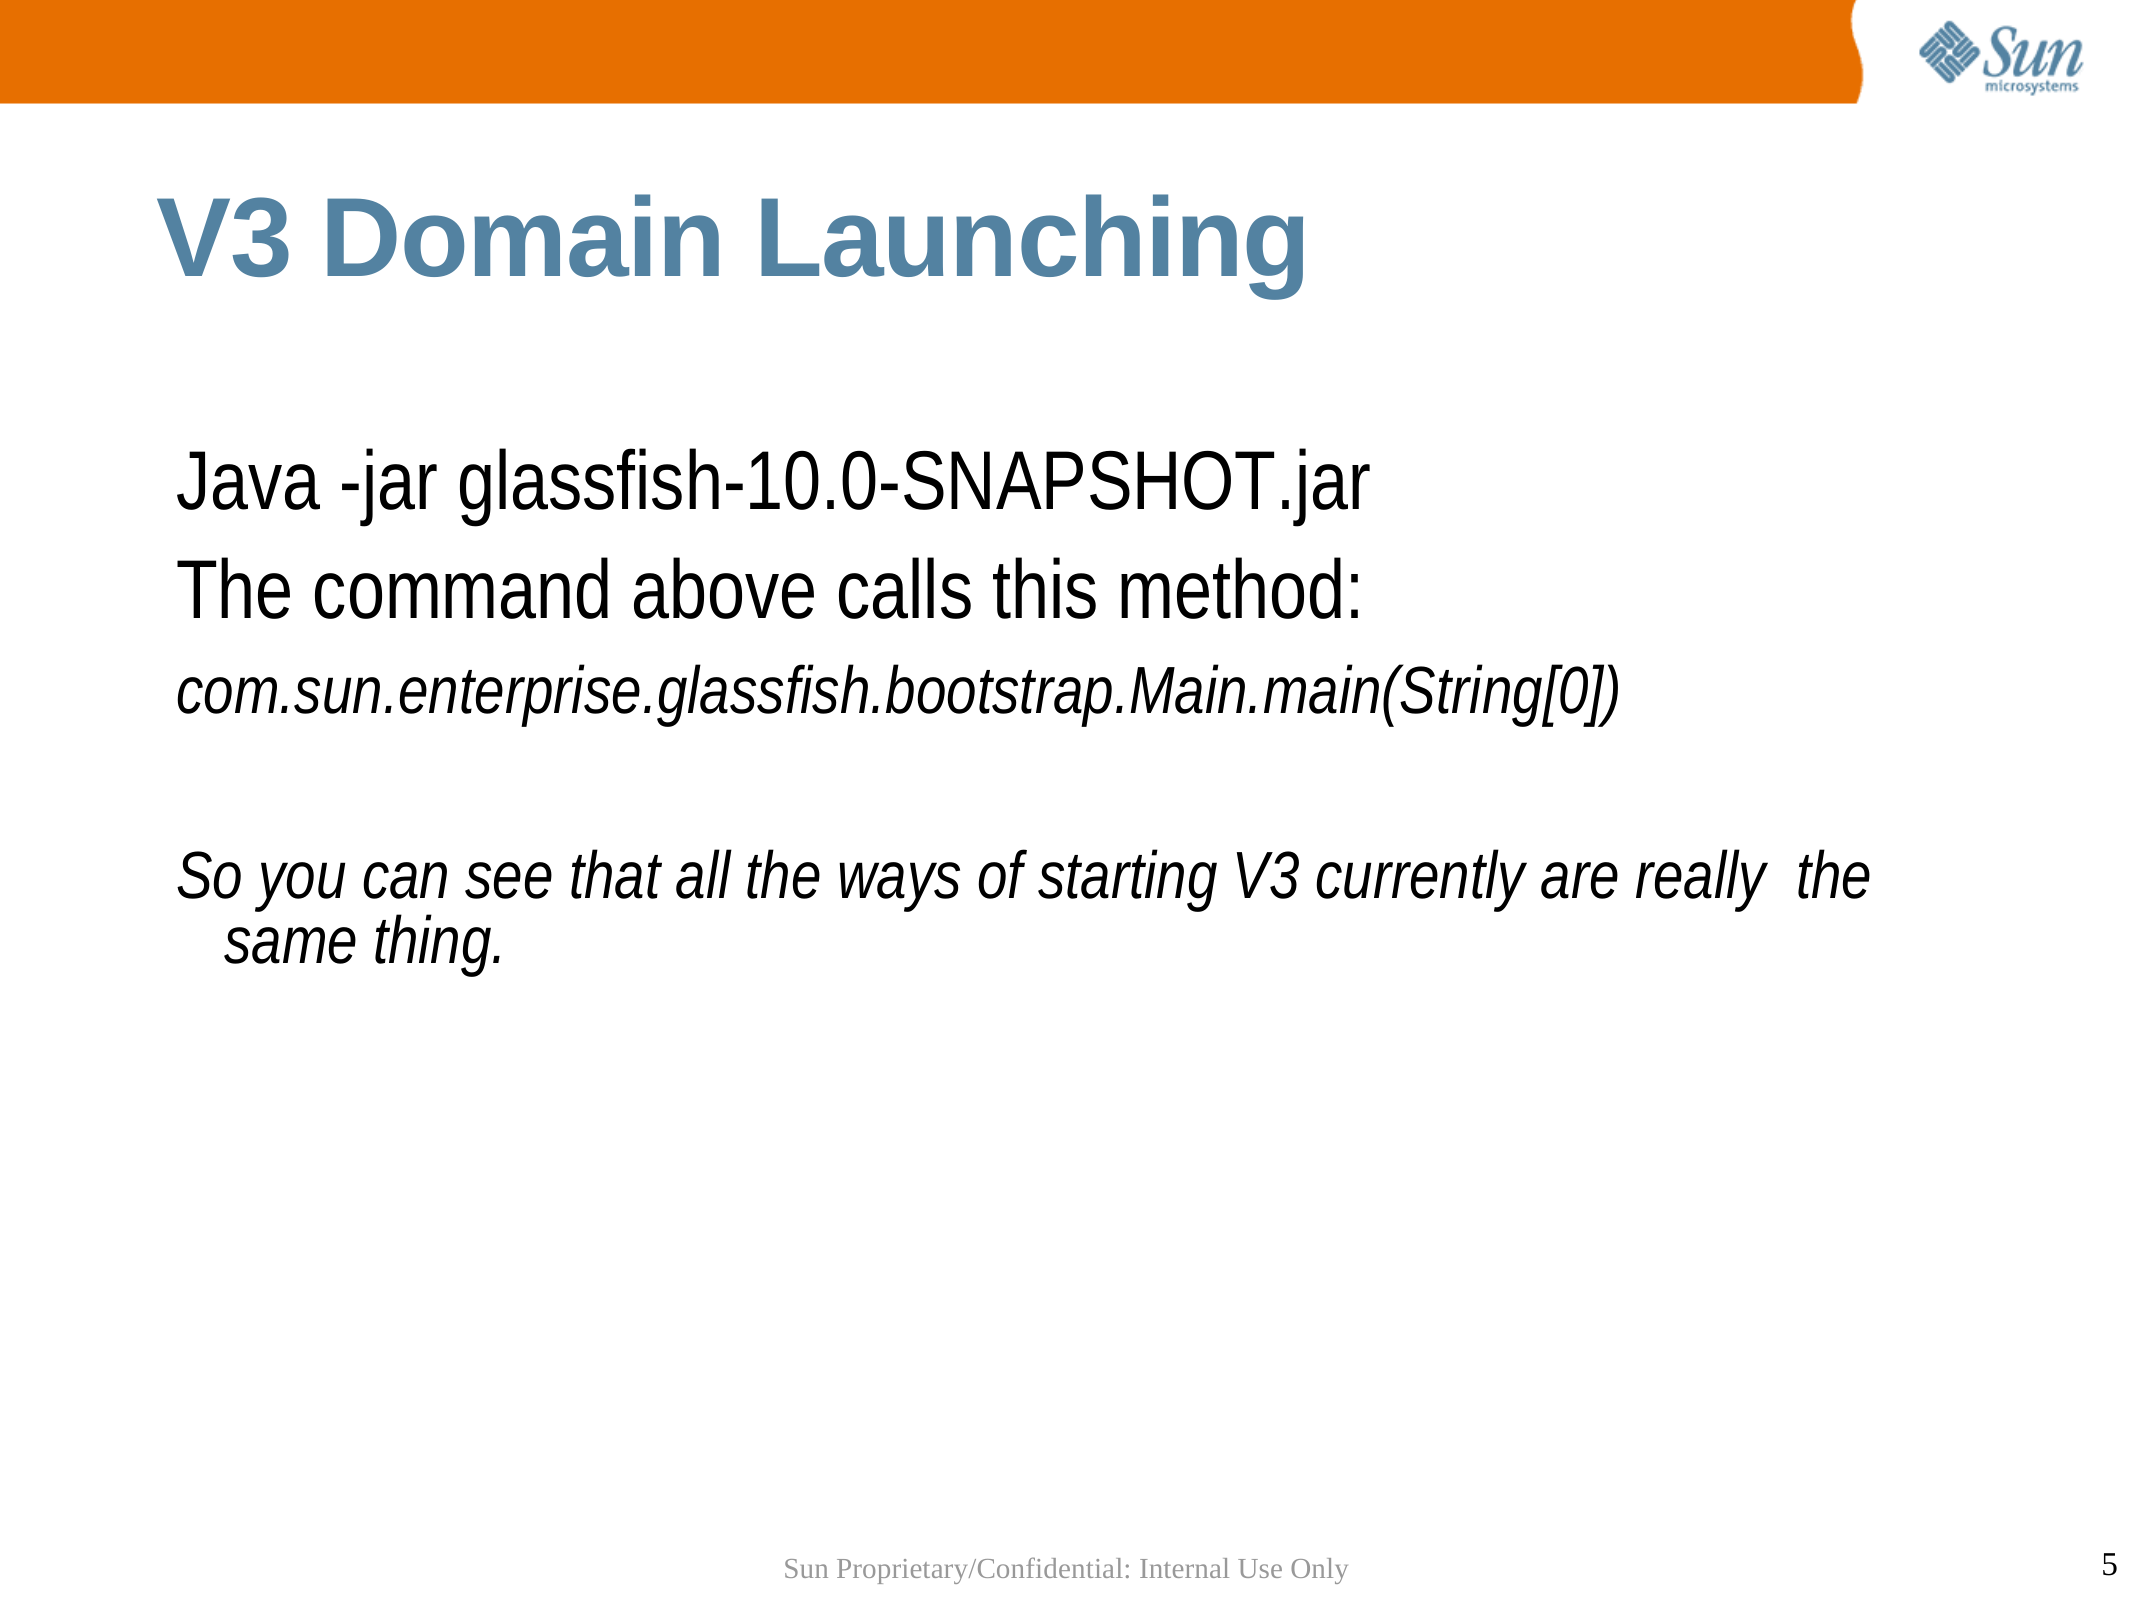

# V3 Domain Launching
Java -jar glassfish-10.0-SNAPSHOT.jar
The command above calls this method:
com.sun.enterprise.glassfish.bootstrap.Main.main(String[0])
So you can see that all the ways of starting V3 currently are really the same thing.